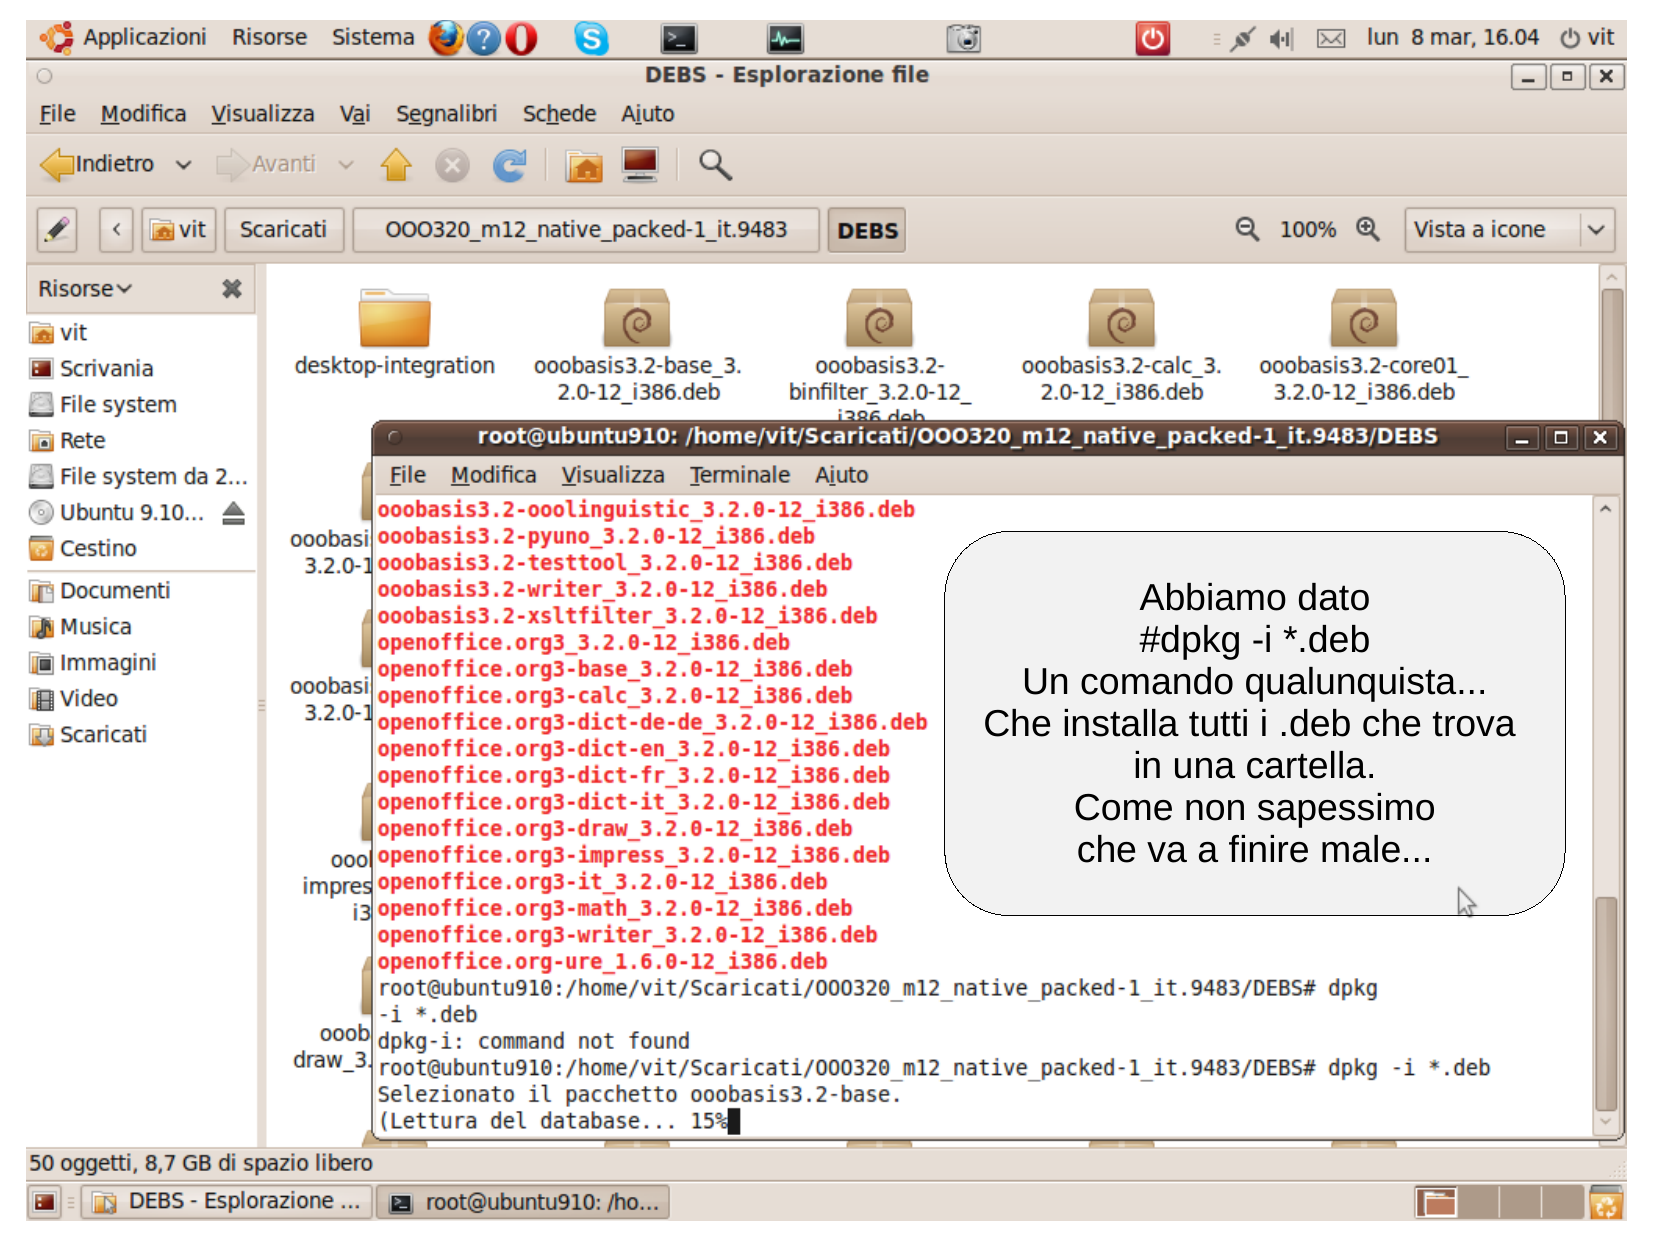

Abbiamo dato
#dpkg -i *.deb
Un comando qualunquista...
Che installa tutti i .deb che trova
in una cartella.
Come non sapessimo
che va a finire male...